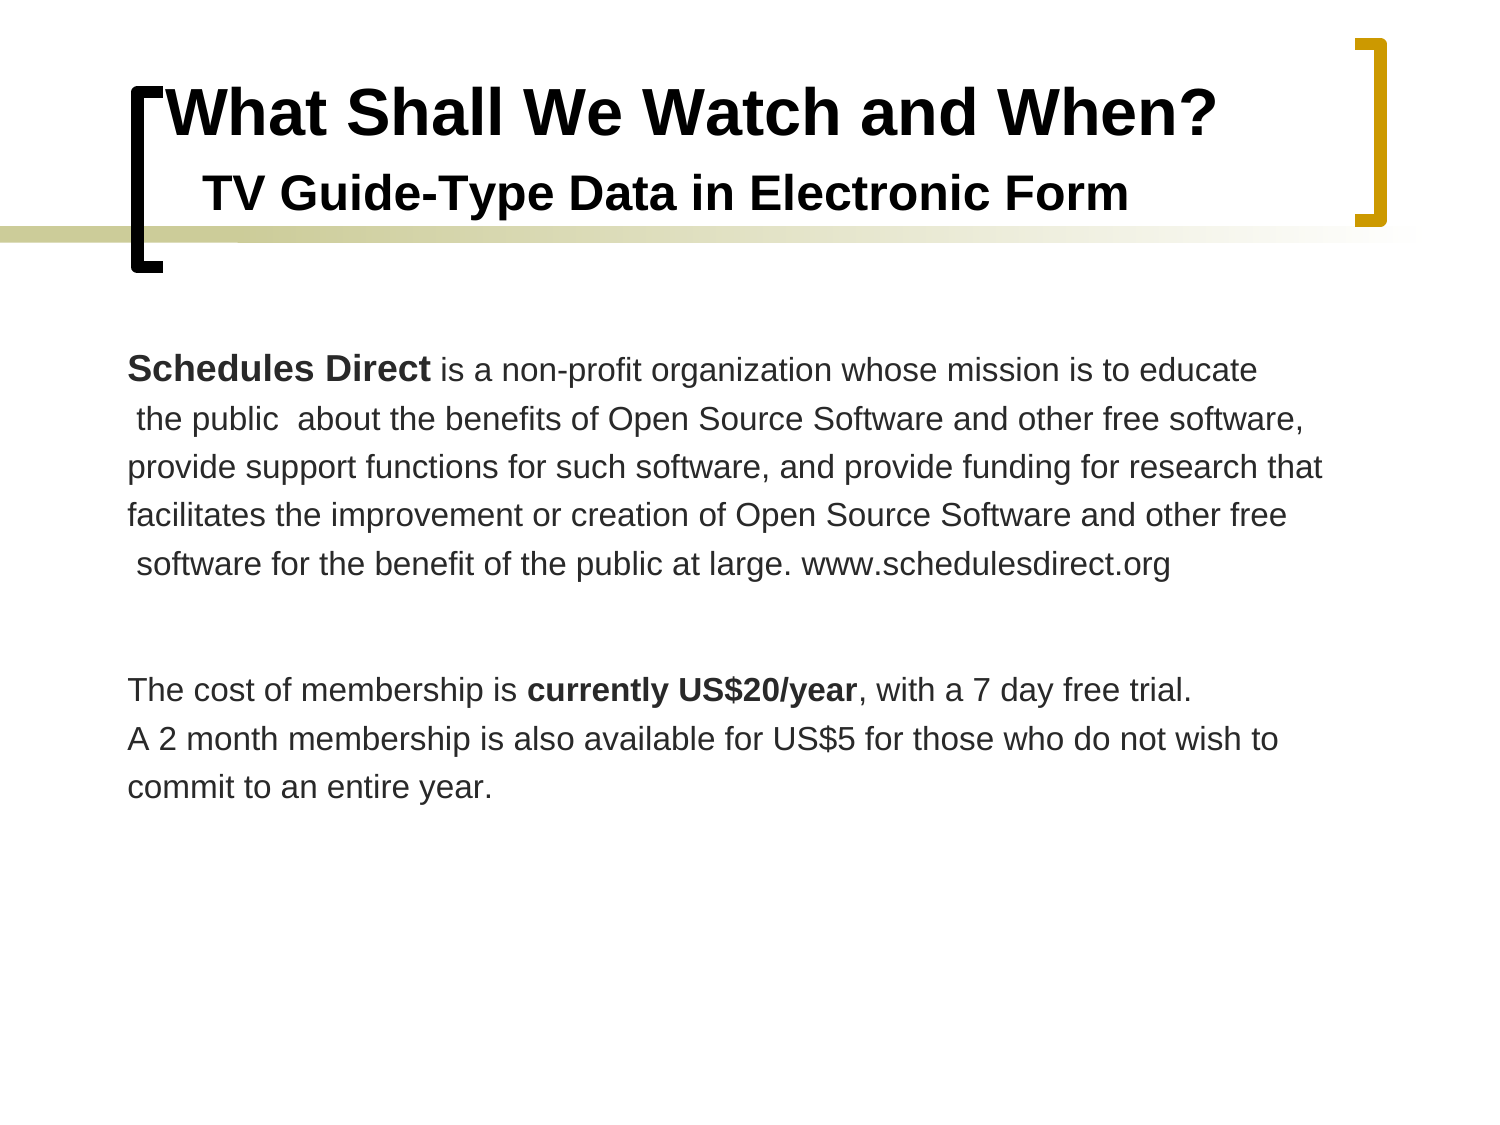

# What Shall We Watch and When? TV Guide-Type Data in Electronic Form
Schedules Direct is a non-profit organization whose mission is to educate
 the public about the benefits of Open Source Software and other free software,
provide support functions for such software, and provide funding for research that
facilitates the improvement or creation of Open Source Software and other free
 software for the benefit of the public at large. www.schedulesdirect.org
The cost of membership is currently US$20/year, with a 7 day free trial.
A 2 month membership is also available for US$5 for those who do not wish to
commit to an entire year.